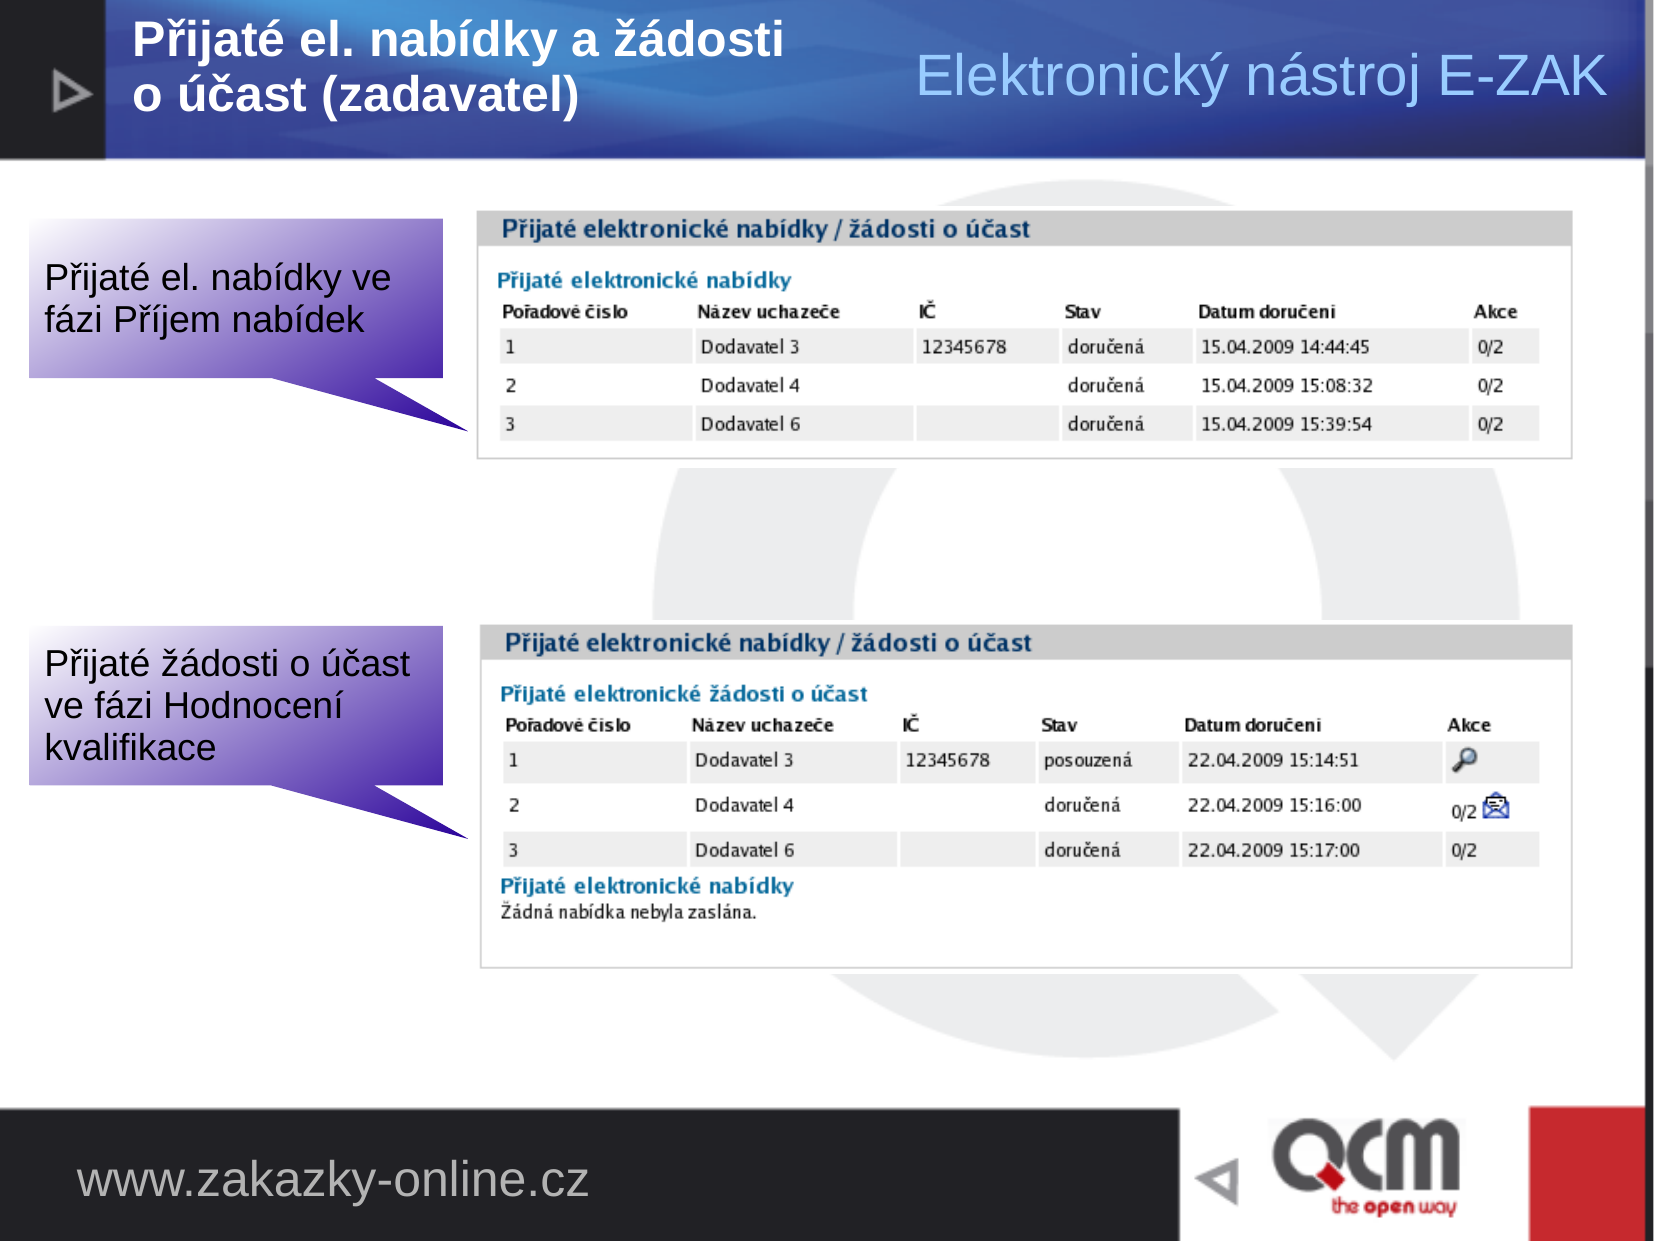

Přijaté el. nabídky a žádosti o účast (zadavatel)
Přijaté el. nabídky ve fázi Příjem nabídek
Přijaté žádosti o účast ve fázi Hodnocení kvalifikace